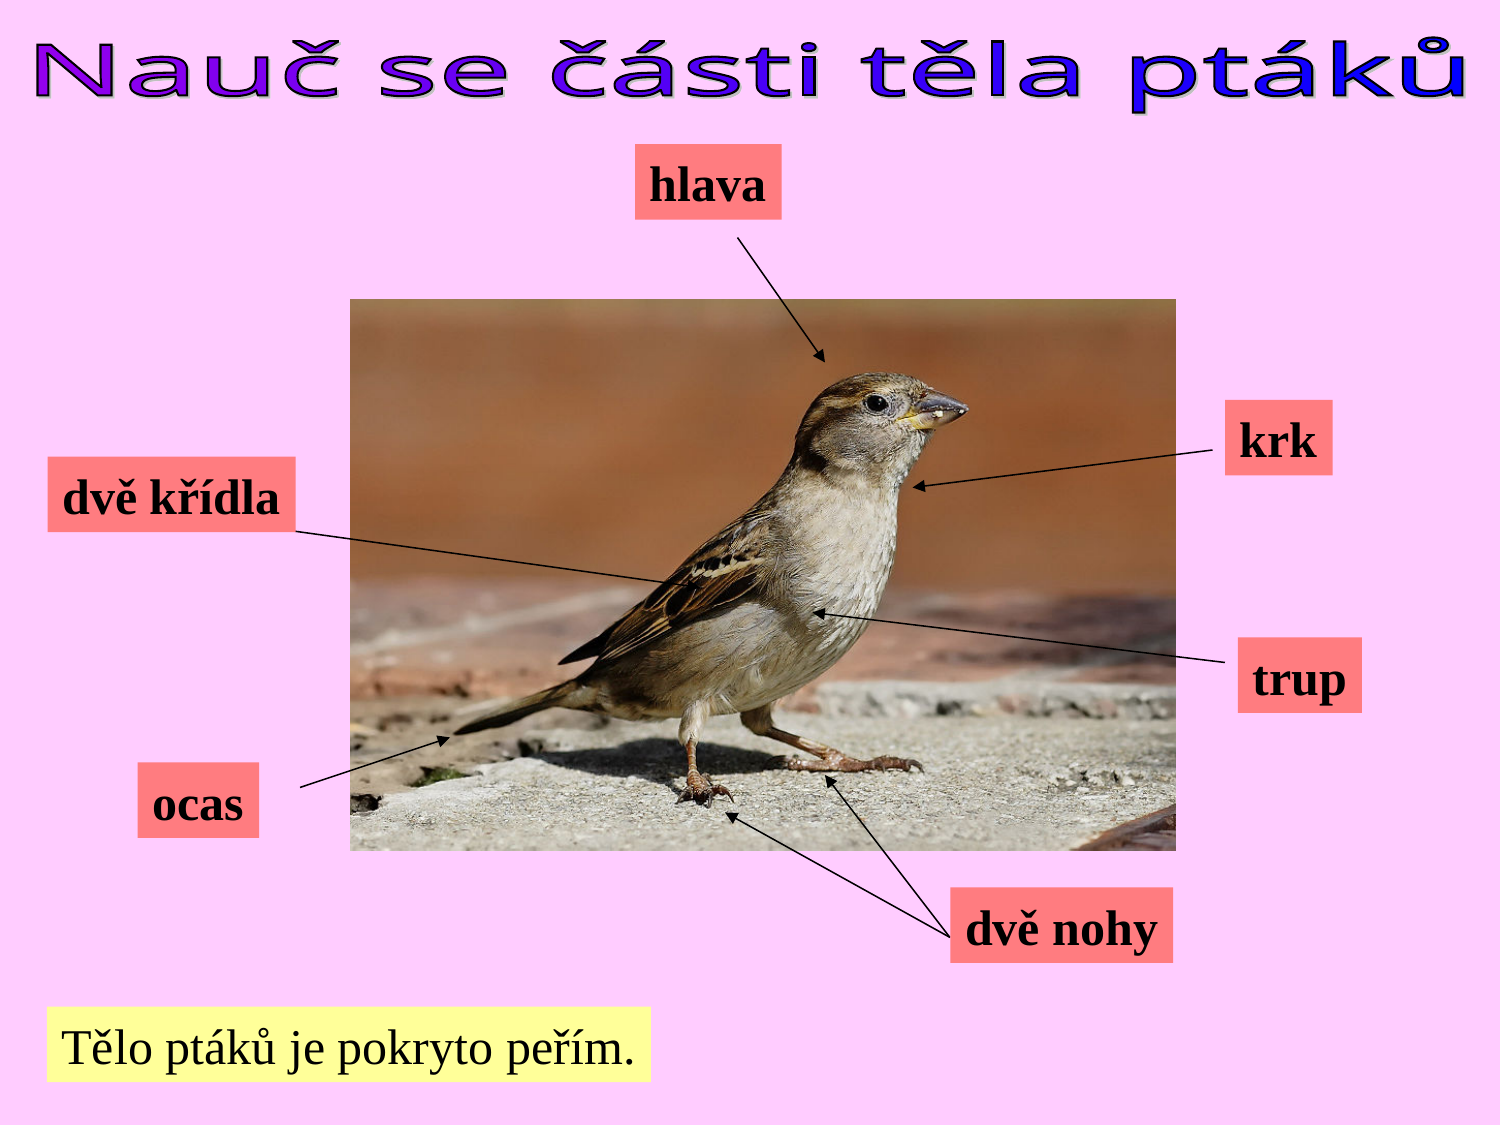

Nauč se části těla ptáků
hlava
krk
dvě křídla
trup
ocas
dvě nohy
Tělo ptáků je pokryto peřím.